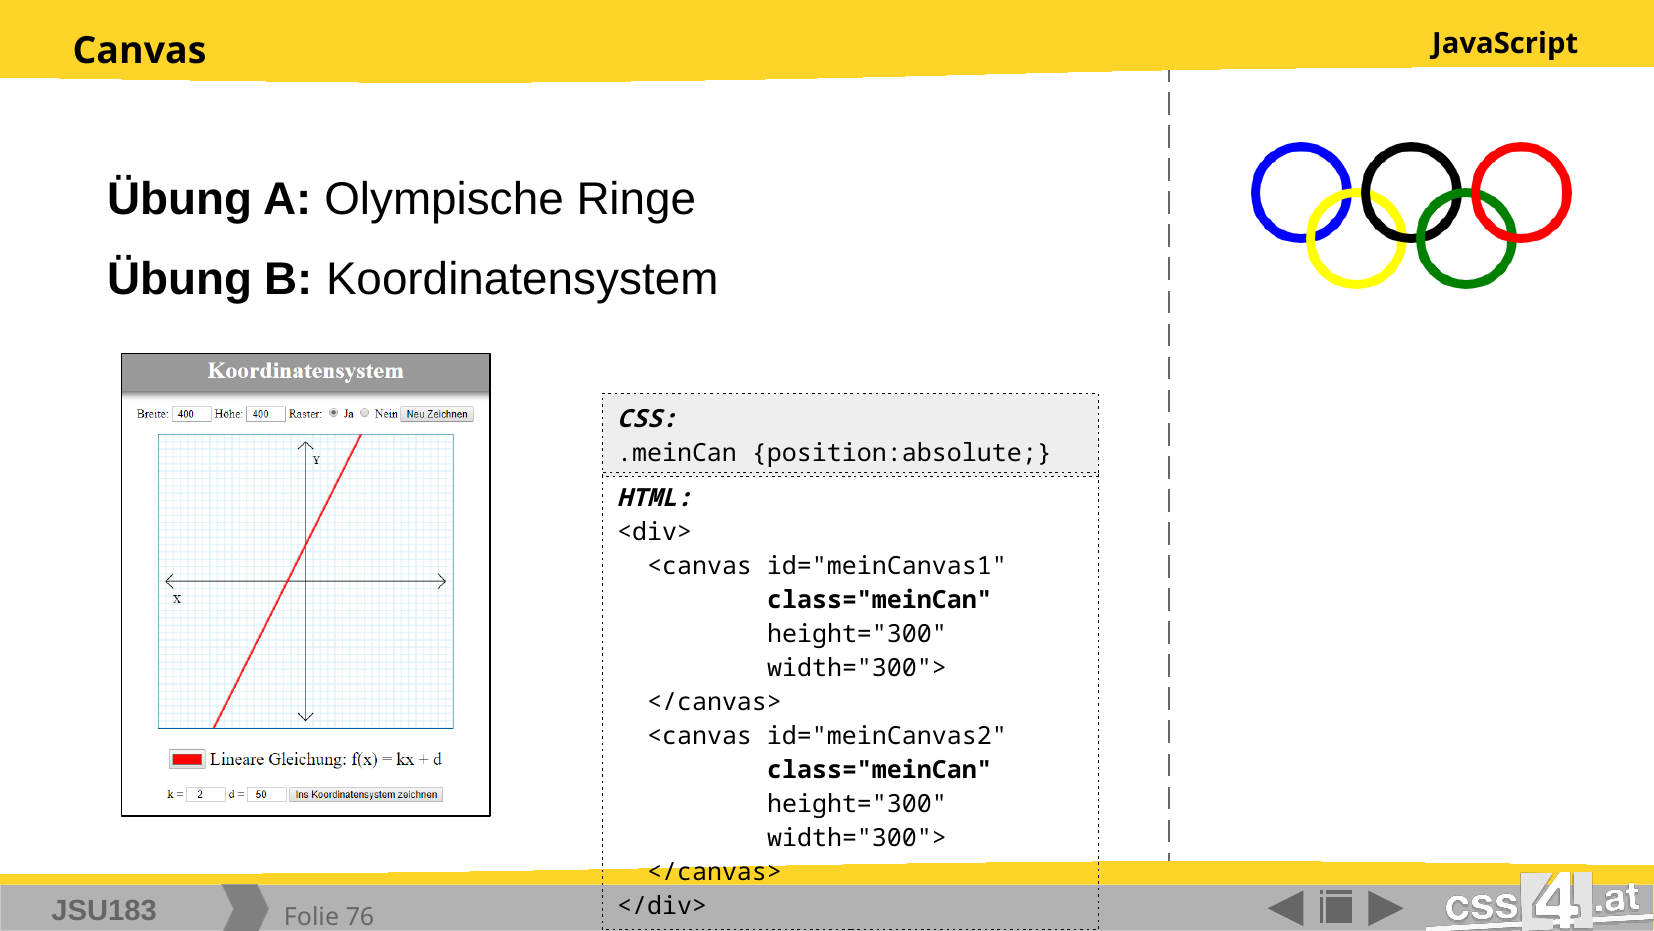

JavaScript
Canvas
Übung A: Olympische Ringe
Übung B: Koordinatensystem
CSS:
.meinCan {position:absolute;}
HTML:
<div>
 <canvas id="meinCanvas1"
 class="meinCan"
 height="300"
 width="300">
 </canvas>
 <canvas id="meinCanvas2"
 class="meinCan"
 height="300"
 width="300">
 </canvas>
</div>
JSU183
Folie